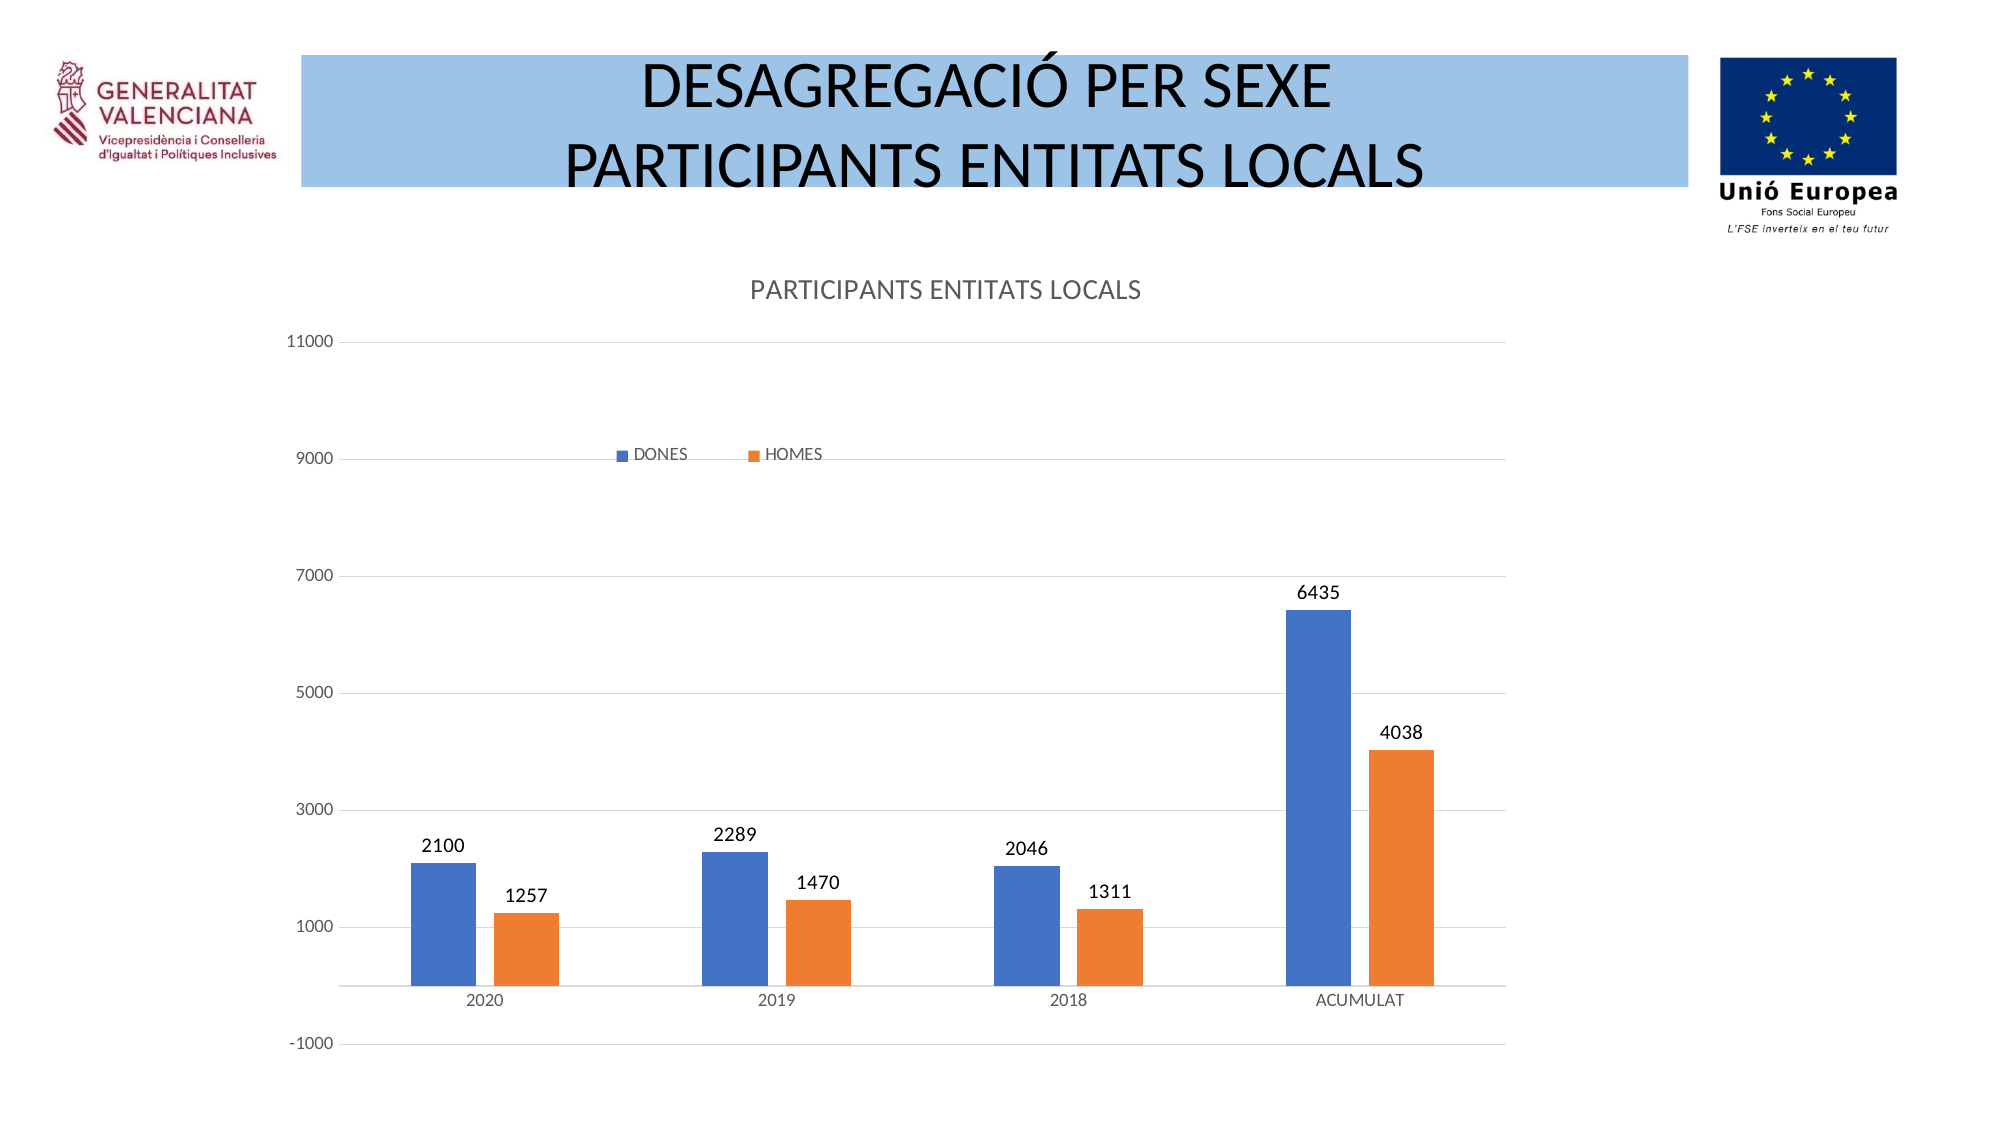

DESAGREGACIÓ PER SEXE
PARTICIPANTS ENTITATS LOCALS
### Chart: PARTICIPANTS ENTITATS LOCALS
| Category | DONES | HOMES |
|---|---|---|
| 2020 | 2100.0 | 1257.0 |
| 2019 | 2289.0 | 1470.0 |
| 2018 | 2046.0 | 1311.0 |
| ACUMULAT | 6435.0 | 4038.0 |